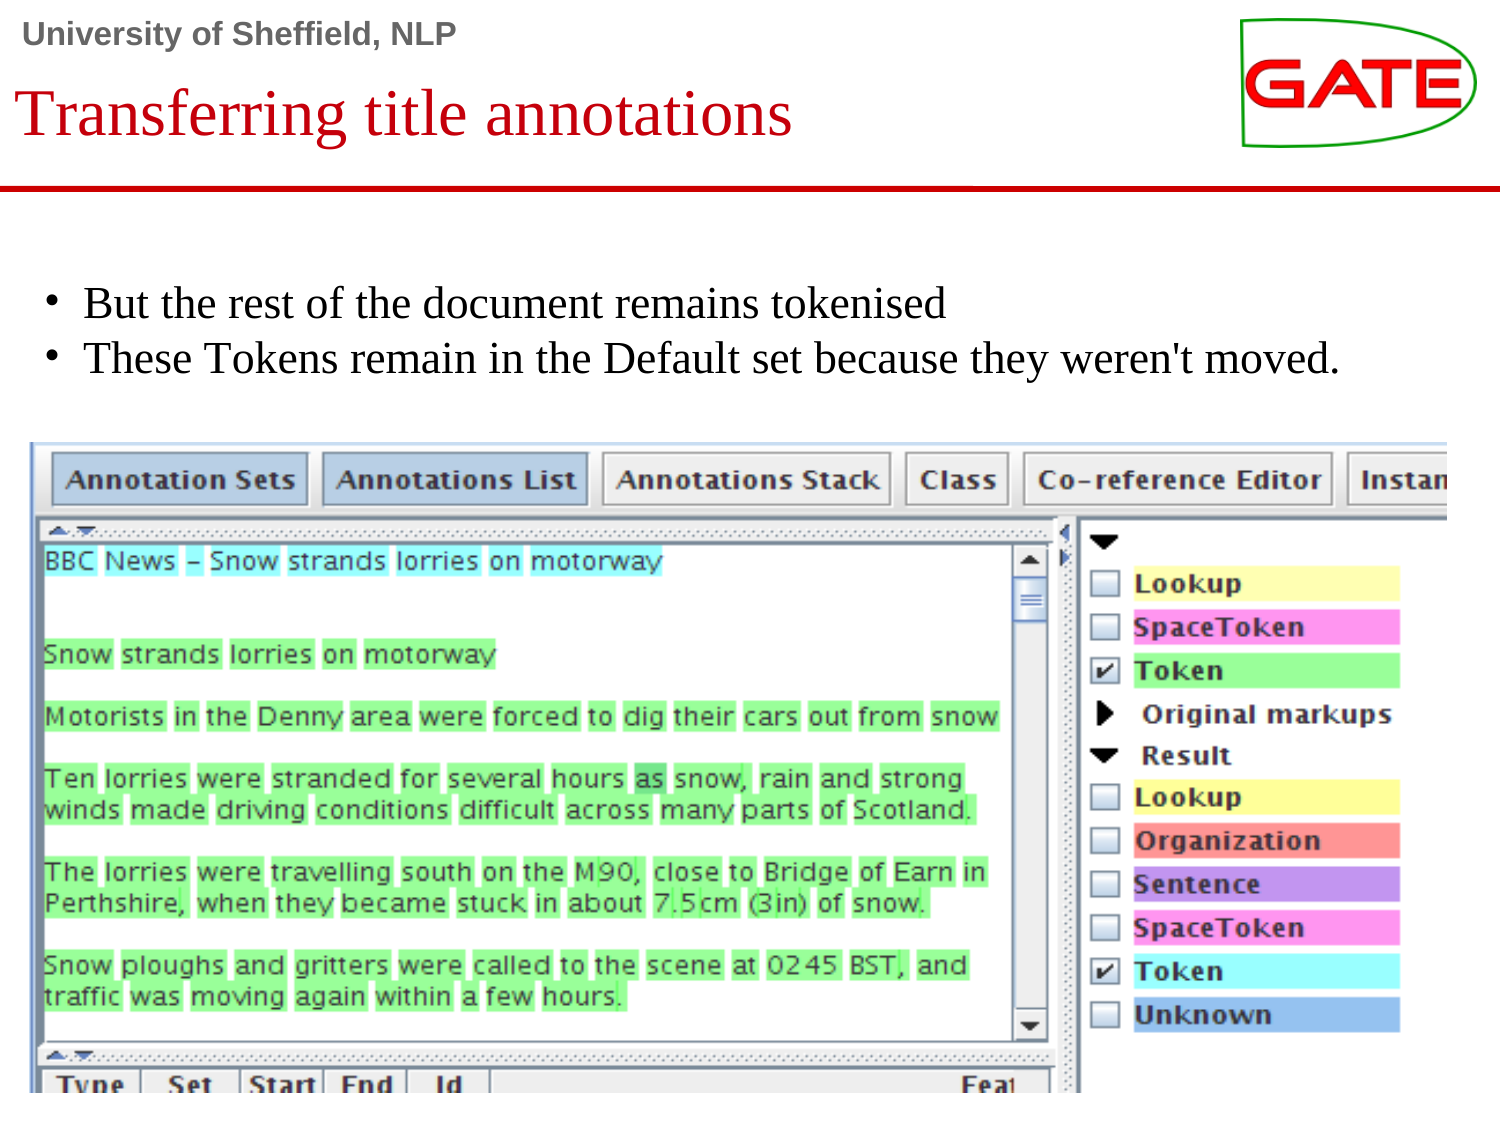

# Transferring title annotations
 But the rest of the document remains tokenised
 These Tokens remain in the Default set because they weren't moved.